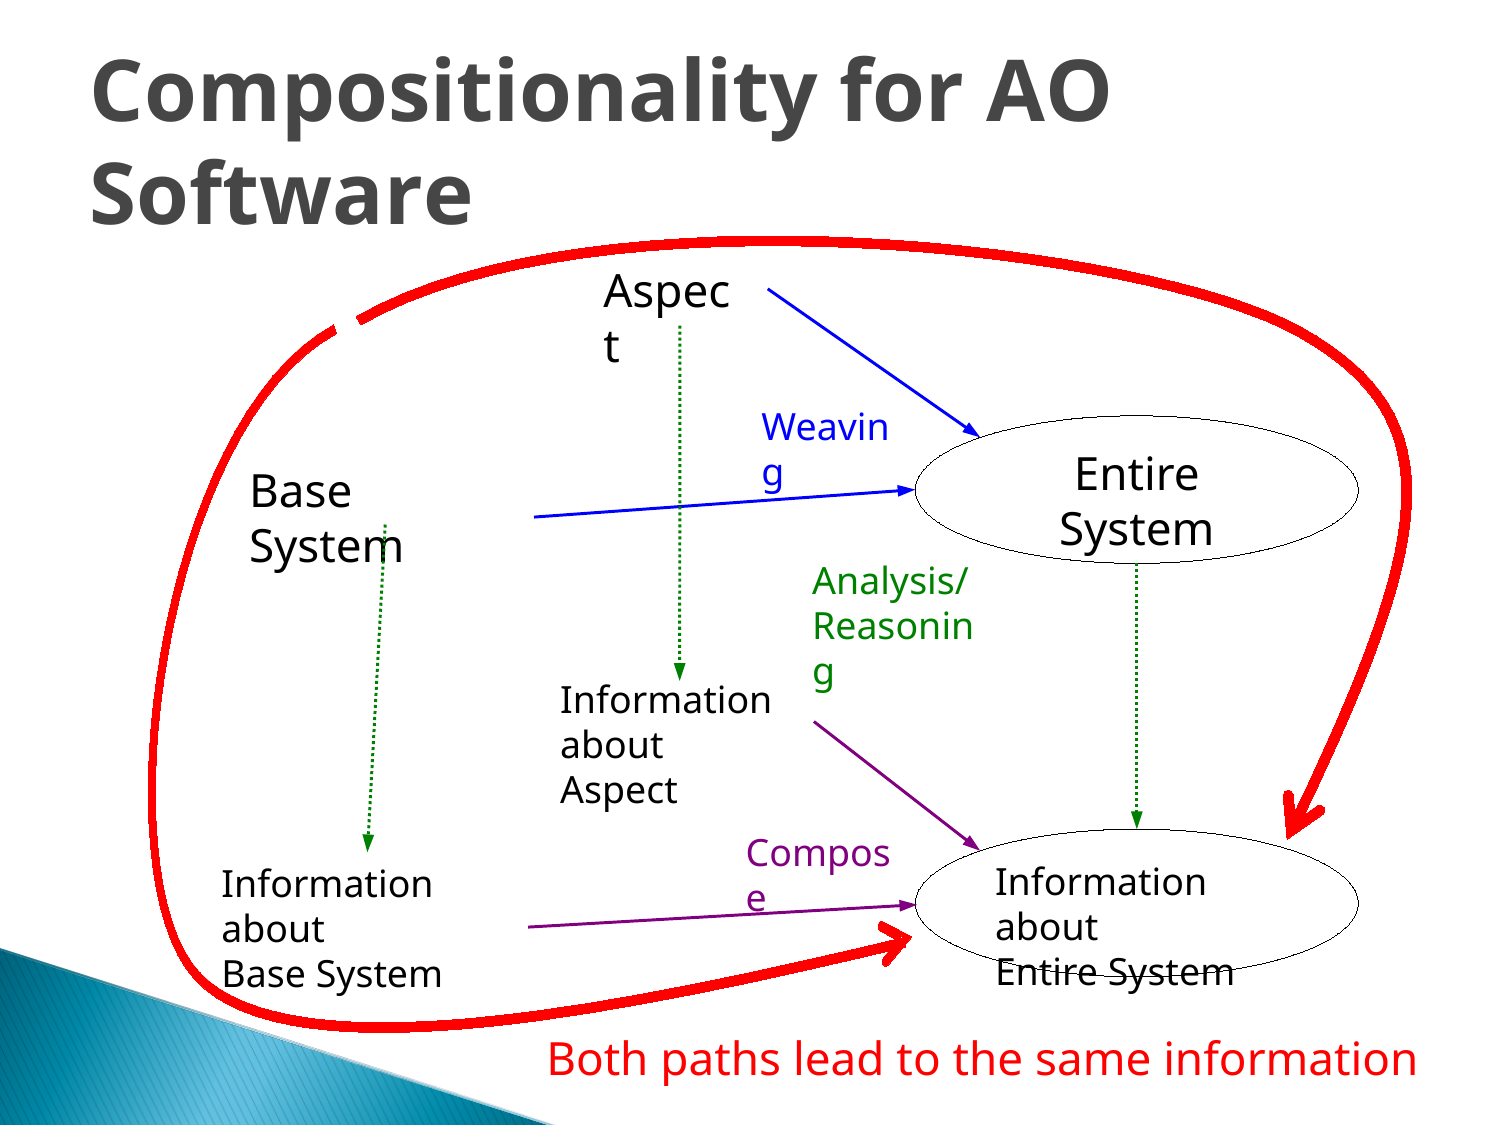

# Compositionality for AO Software
Aspect
Weaving
Entire System
Base System
Analysis/
Reasoning
Information
about Aspect
Compose
Information about
Entire System
Information about
Base System
Both paths lead to the same information